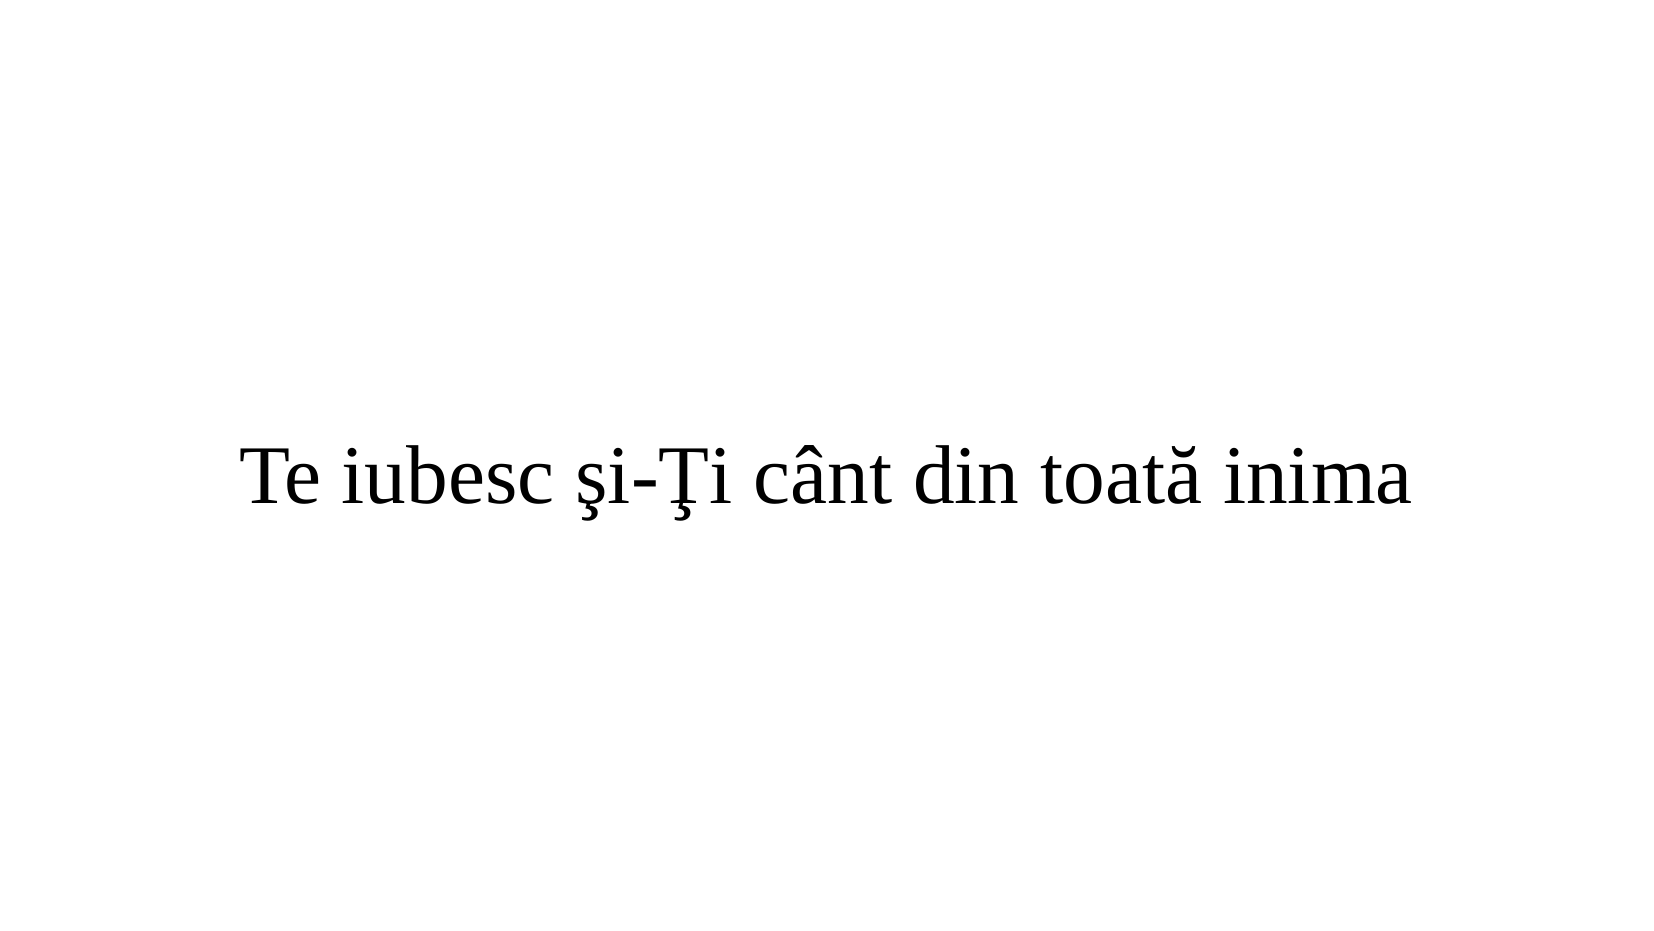

# Te iubesc şi-Ţi cânt din toată inima